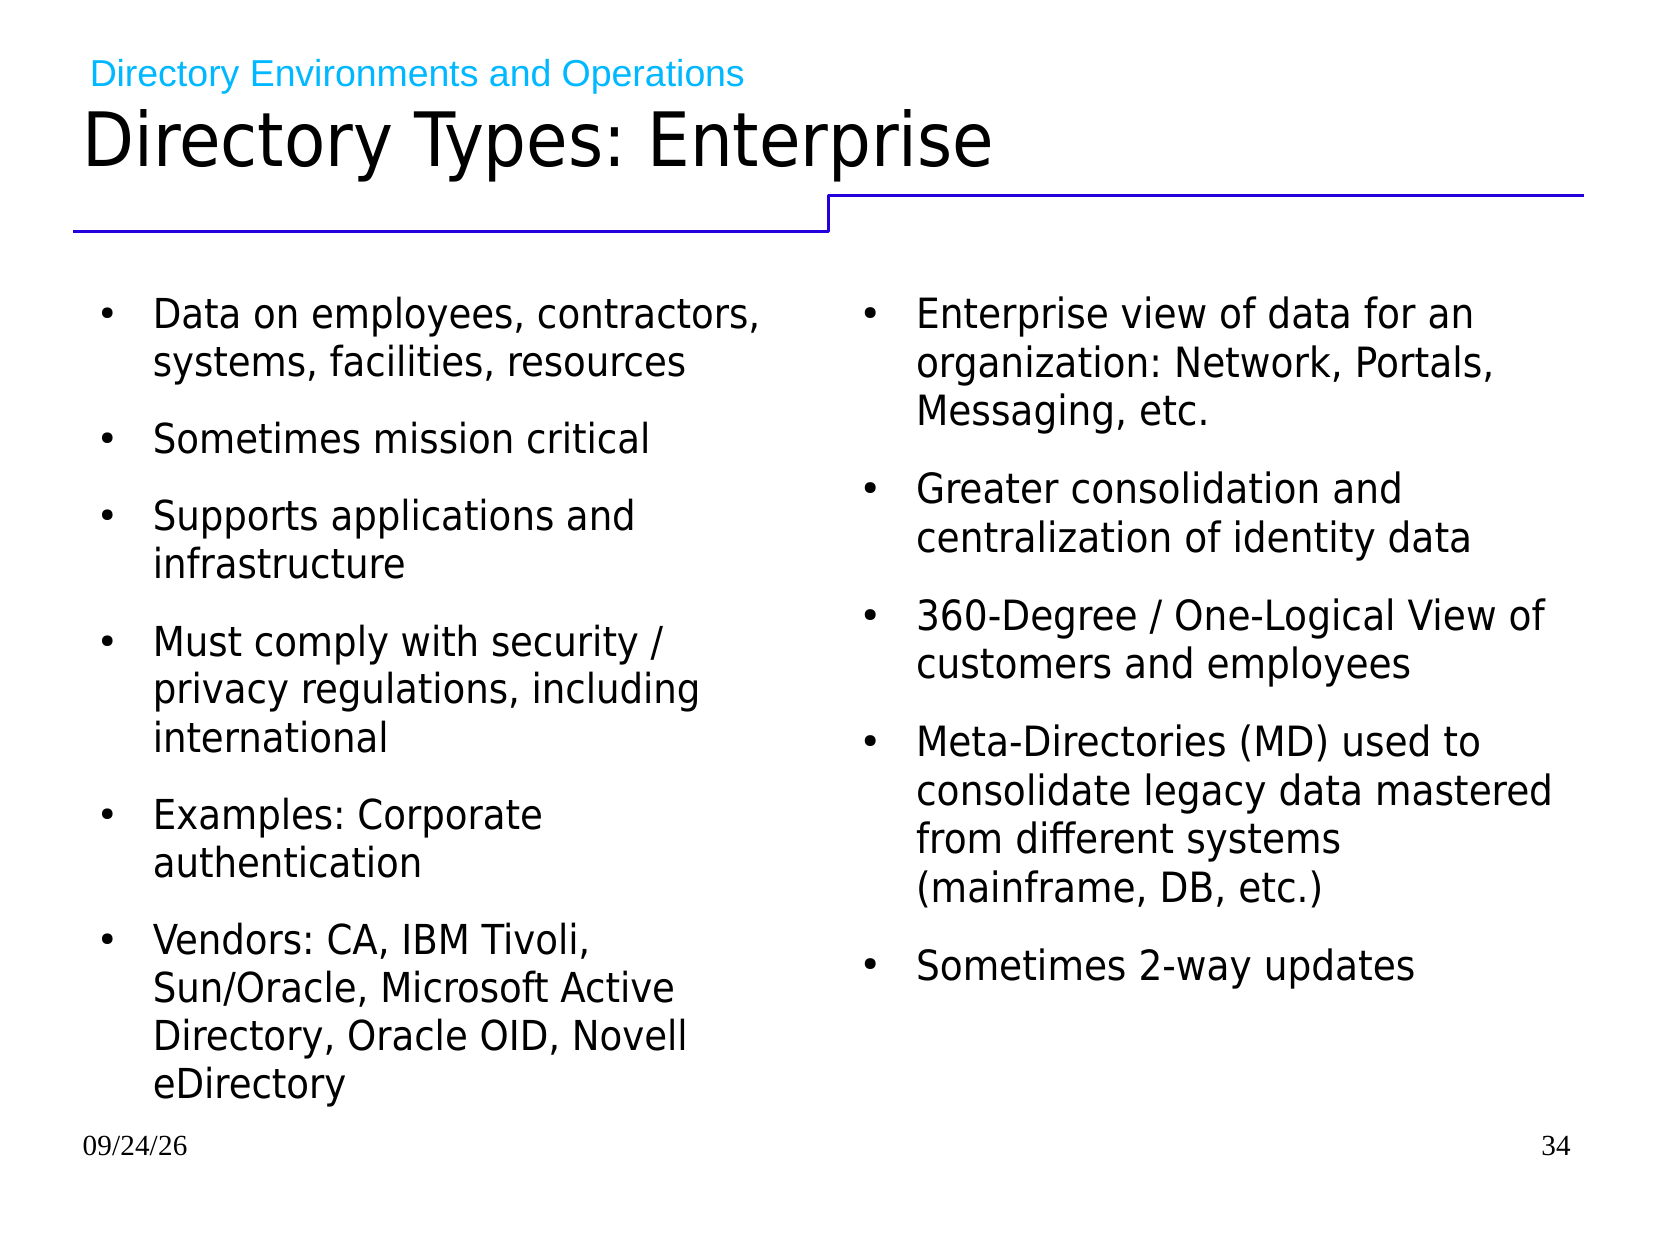

Directory Environments and Operations
# Directory Types: Enterprise
Data on employees, contractors, systems, facilities, resources
Sometimes mission critical
Supports applications and infrastructure
Must comply with security / privacy regulations, including international
Examples: Corporate authentication
Vendors: CA, IBM Tivoli, Sun/Oracle, Microsoft Active Directory, Oracle OID, Novell eDirectory
Enterprise view of data for an organization: Network, Portals, Messaging, etc.
Greater consolidation and centralization of identity data
360-Degree / One-Logical View of customers and employees
Meta-Directories (MD) used to consolidate legacy data mastered from different systems (mainframe, DB, etc.)
Sometimes 2-way updates
34